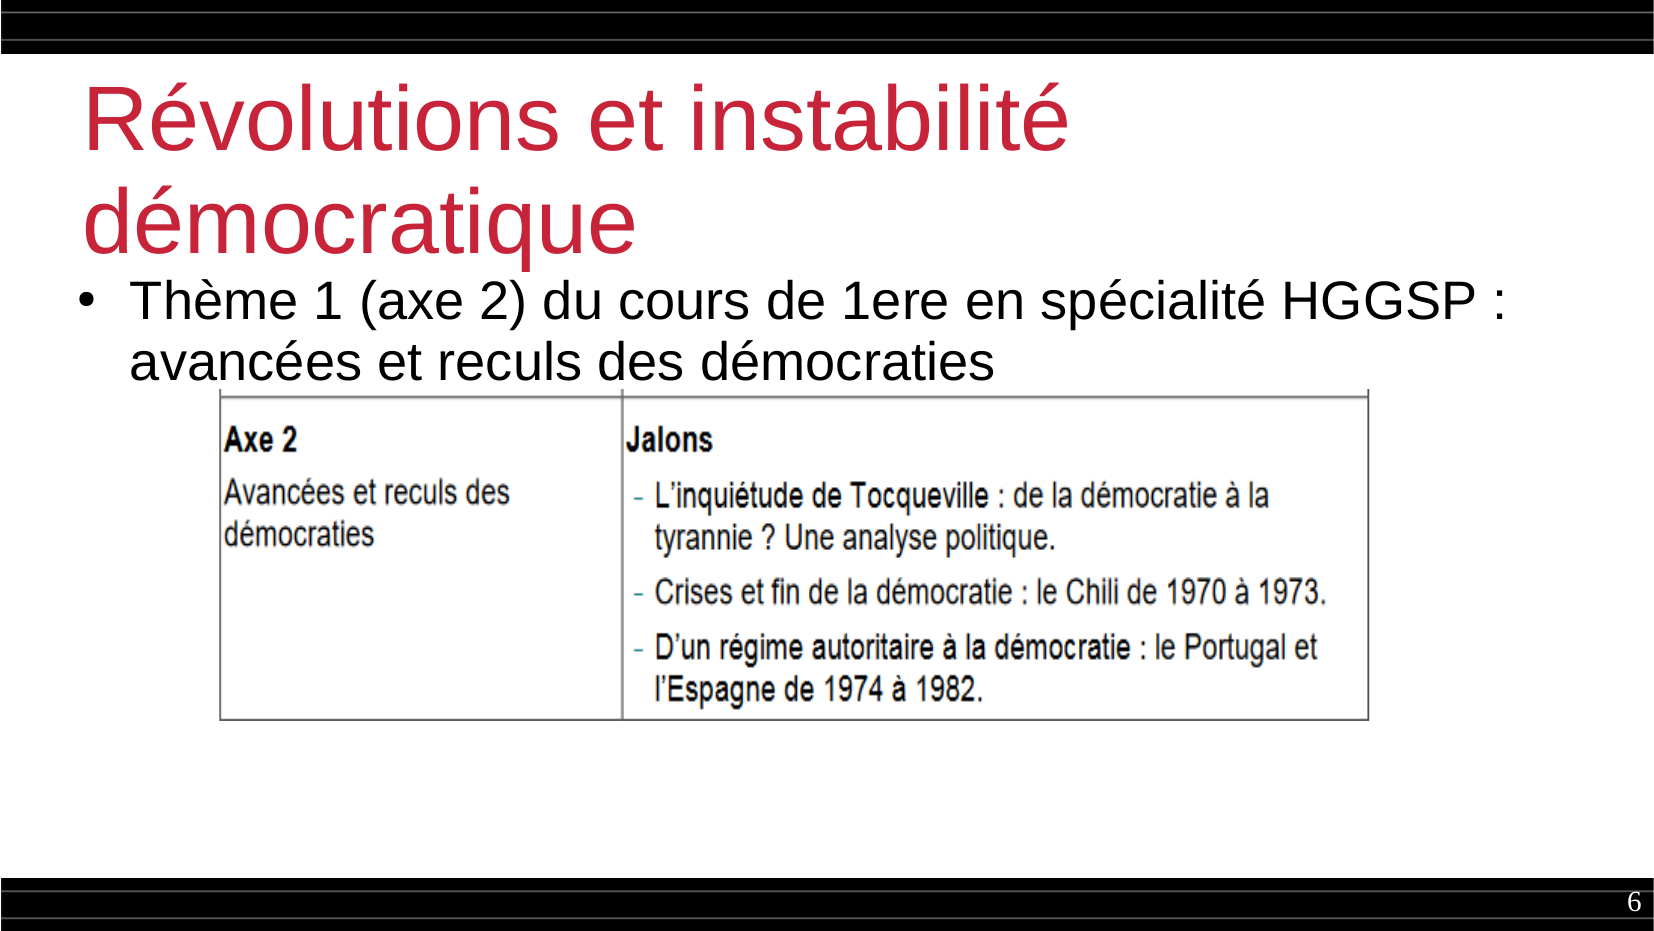

# Révolutions et instabilité démocratique
Thème 1 (axe 2) du cours de 1ere en spécialité HGGSP : avancées et reculs des démocraties